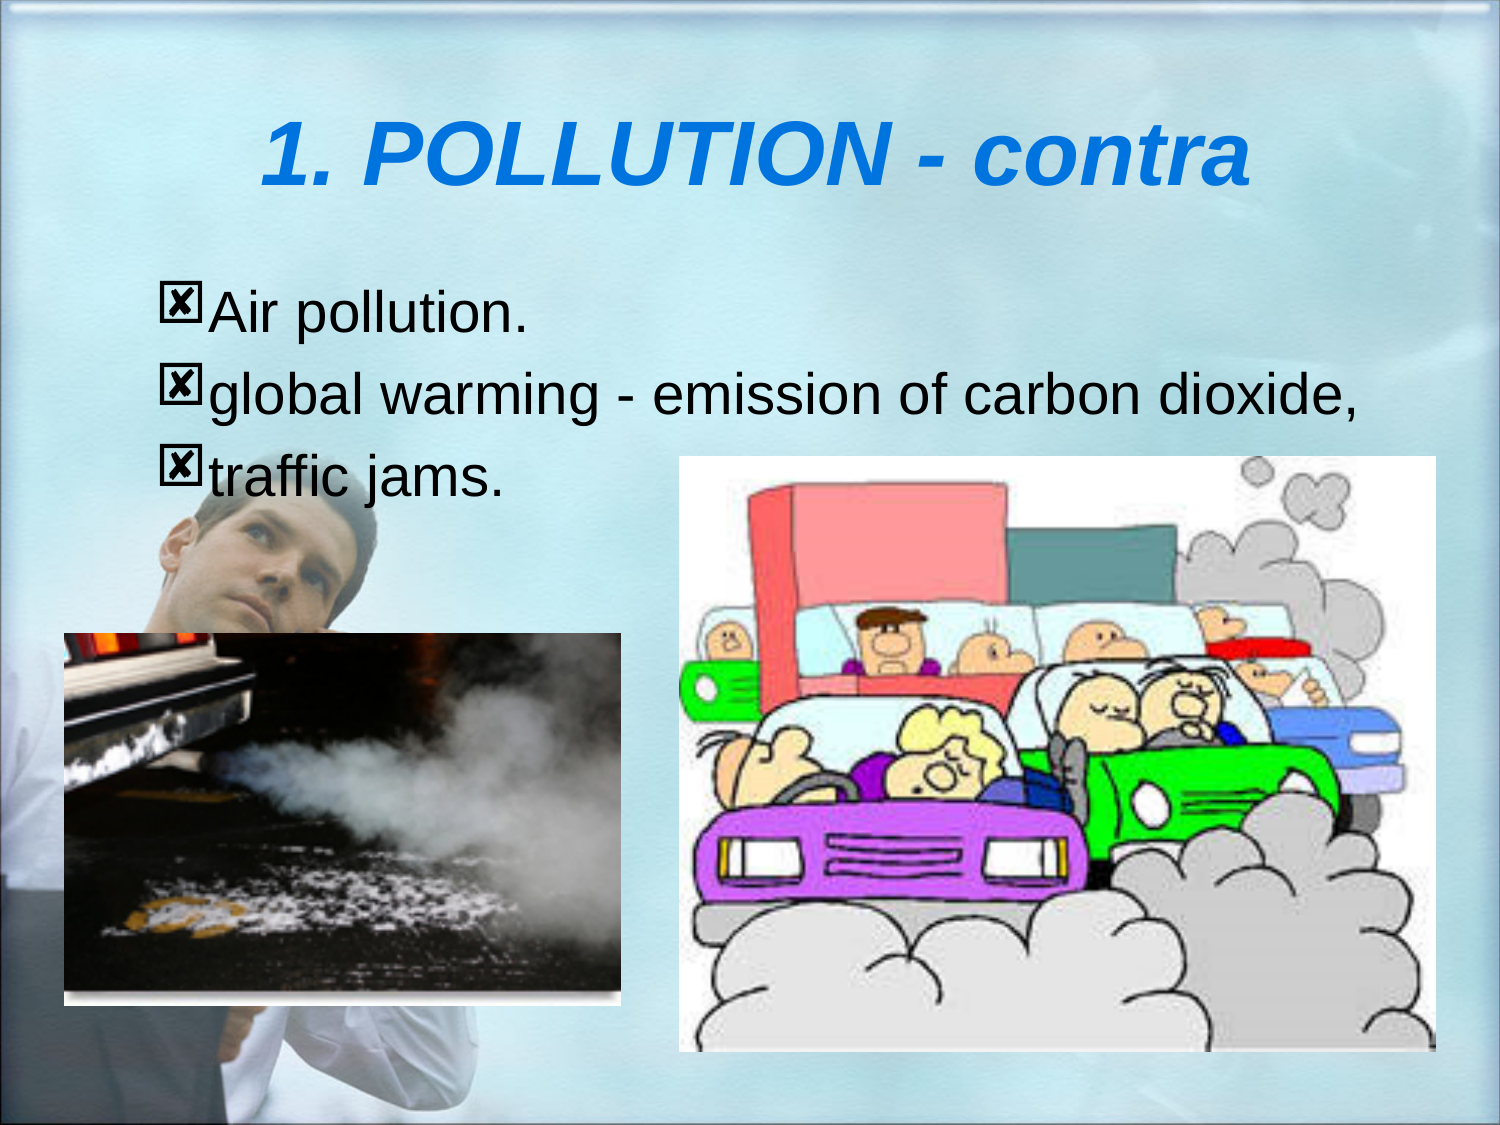

# 1. POLLUTION - contra
Air pollution.
global warming - emission of carbon dioxide,
traffic jams.